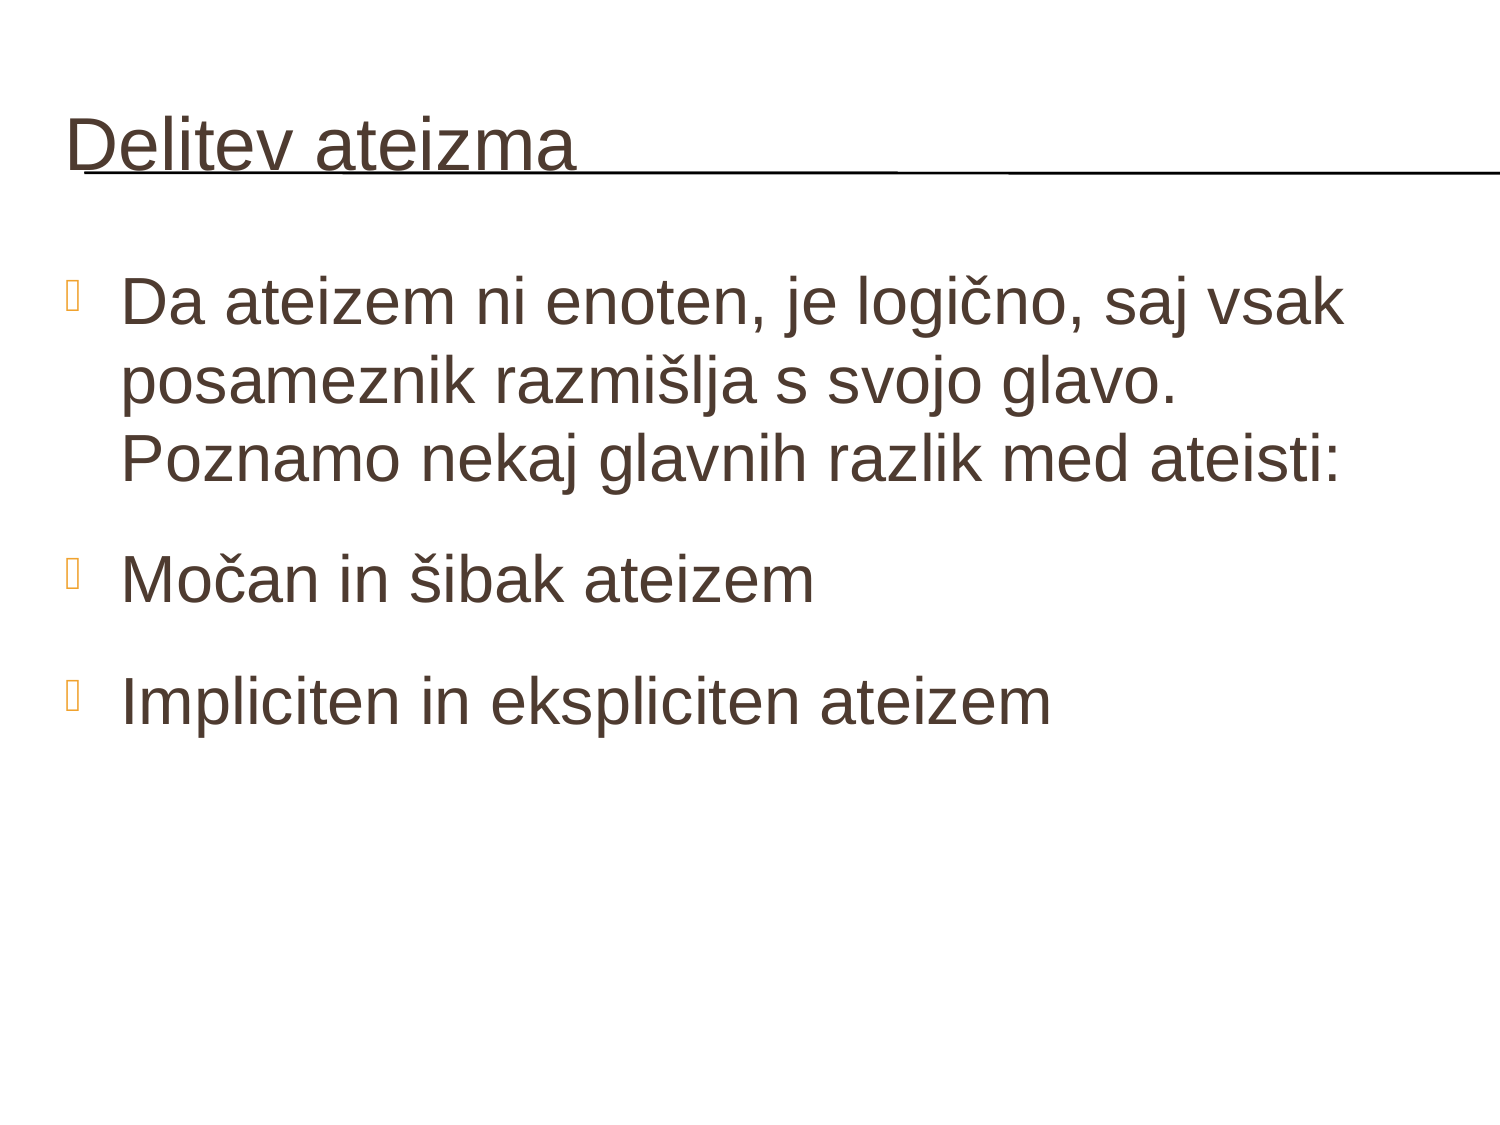

# Delitev ateizma
Da ateizem ni enoten, je logično, saj vsak posameznik razmišlja s svojo glavo. Poznamo nekaj glavnih razlik med ateisti:
Močan in šibak ateizem
Impliciten in ekspliciten ateizem